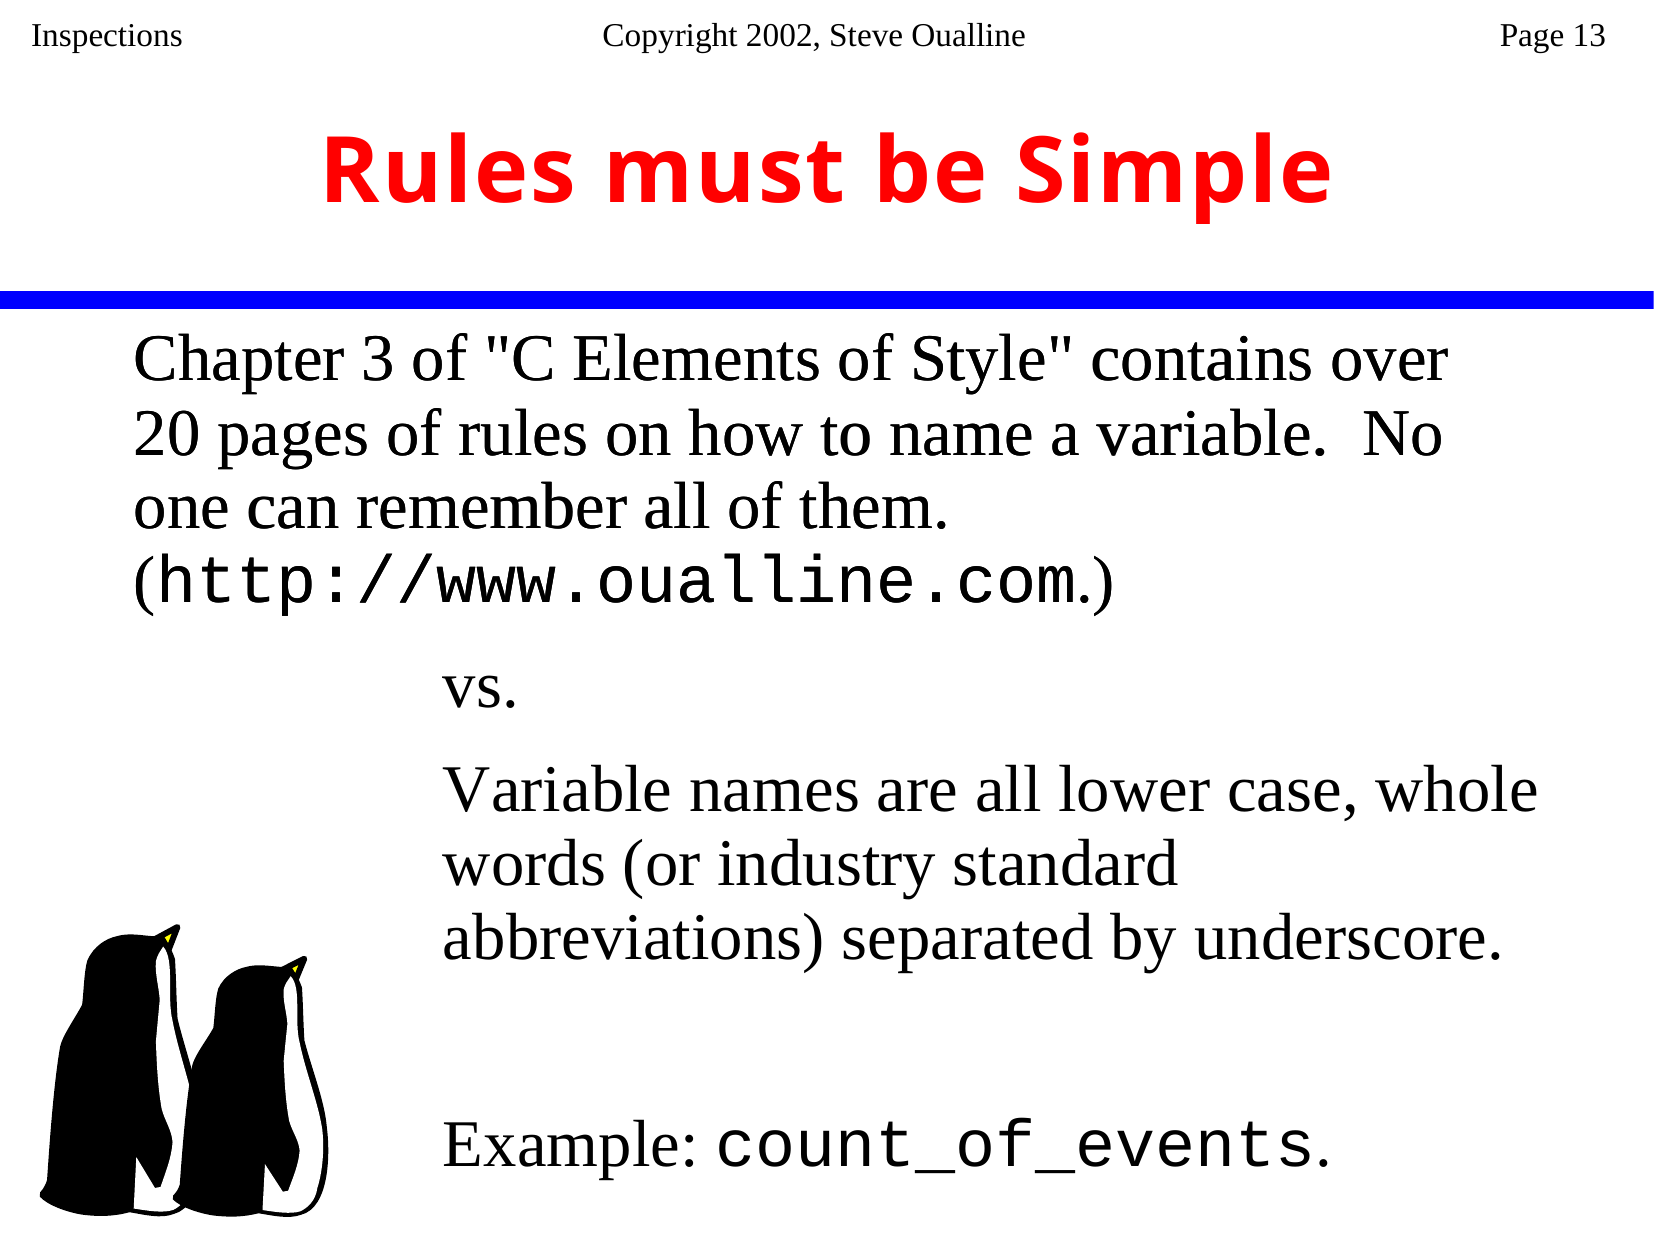

# Rules must be Simple
Chapter 3 of "C Elements of Style" contains over 20 pages of rules on how to name a variable. No one can remember all of them. (http://www.oualline.com.)
Chapter 3 of "C Elements of Style" contains over 20 pages of rules on how to name a variable. No one can remember all of them. (http://www.oualline.com.)
vs.
Variable names are all lower case, whole words (or industry standard abbreviations) separated by underscore.
Example: count_of_events.